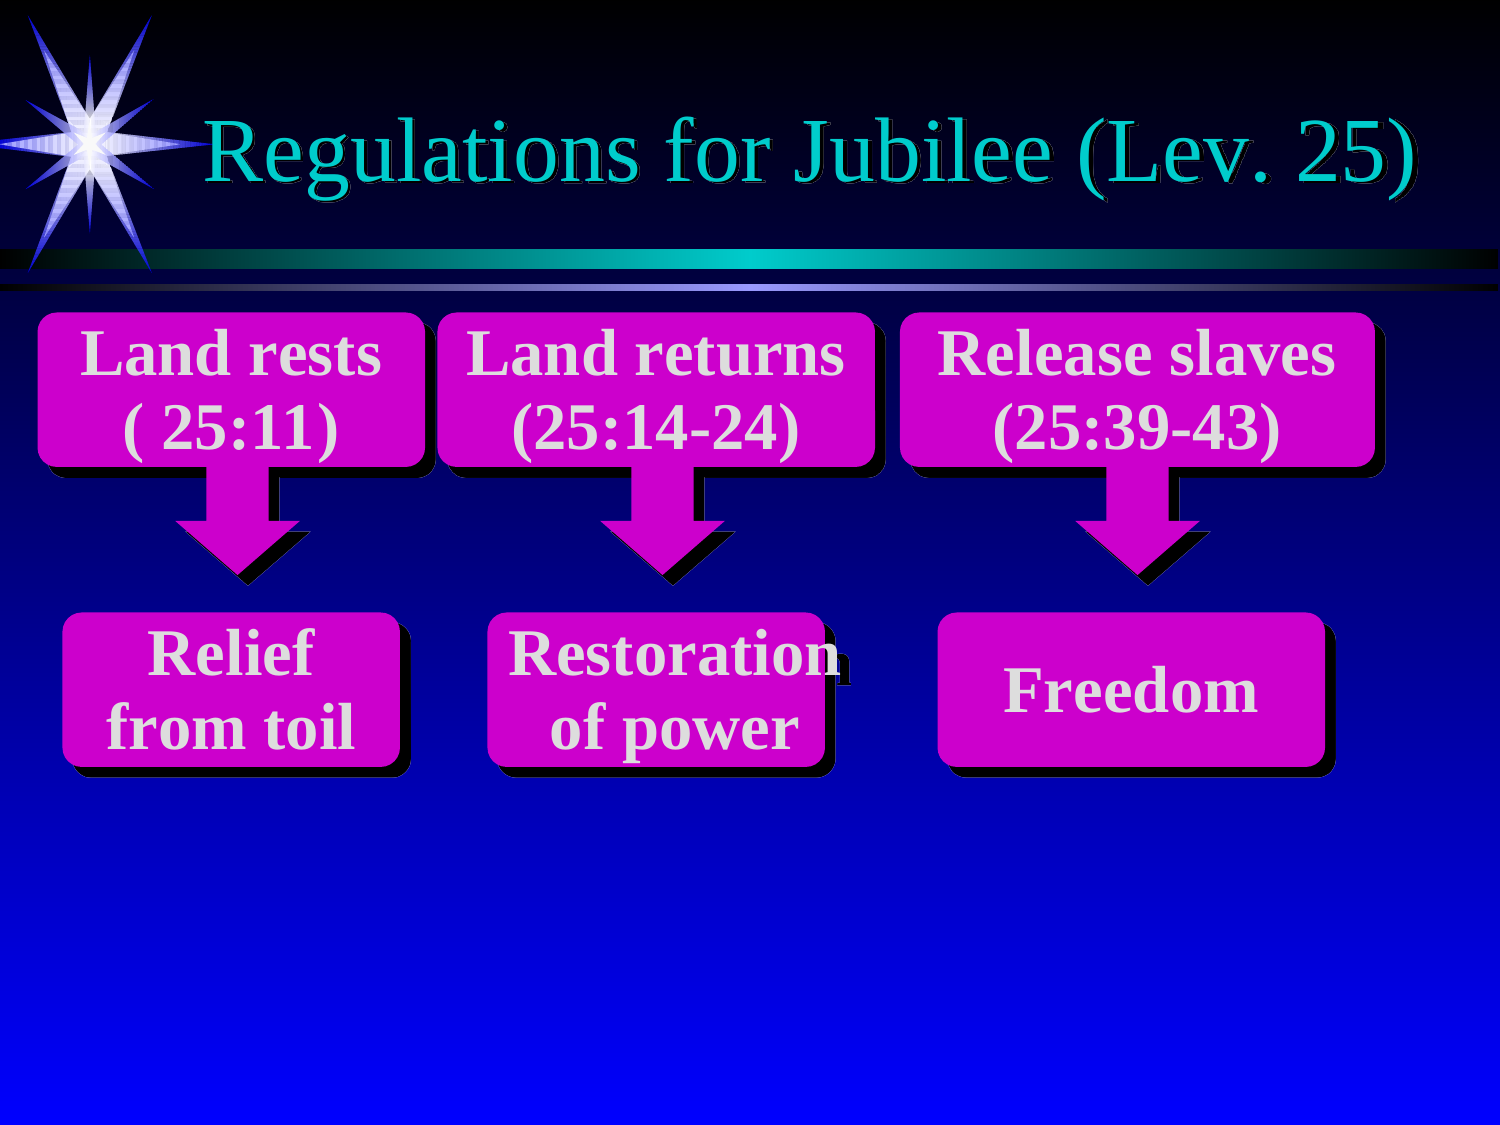

# Regulations for Jubilee (Lev. 25)
Land rests
( 25:11)
Land returns
(25:14-24)
Release slaves
(25:39-43)
Relief
from toil
Restoration
of power
Freedom